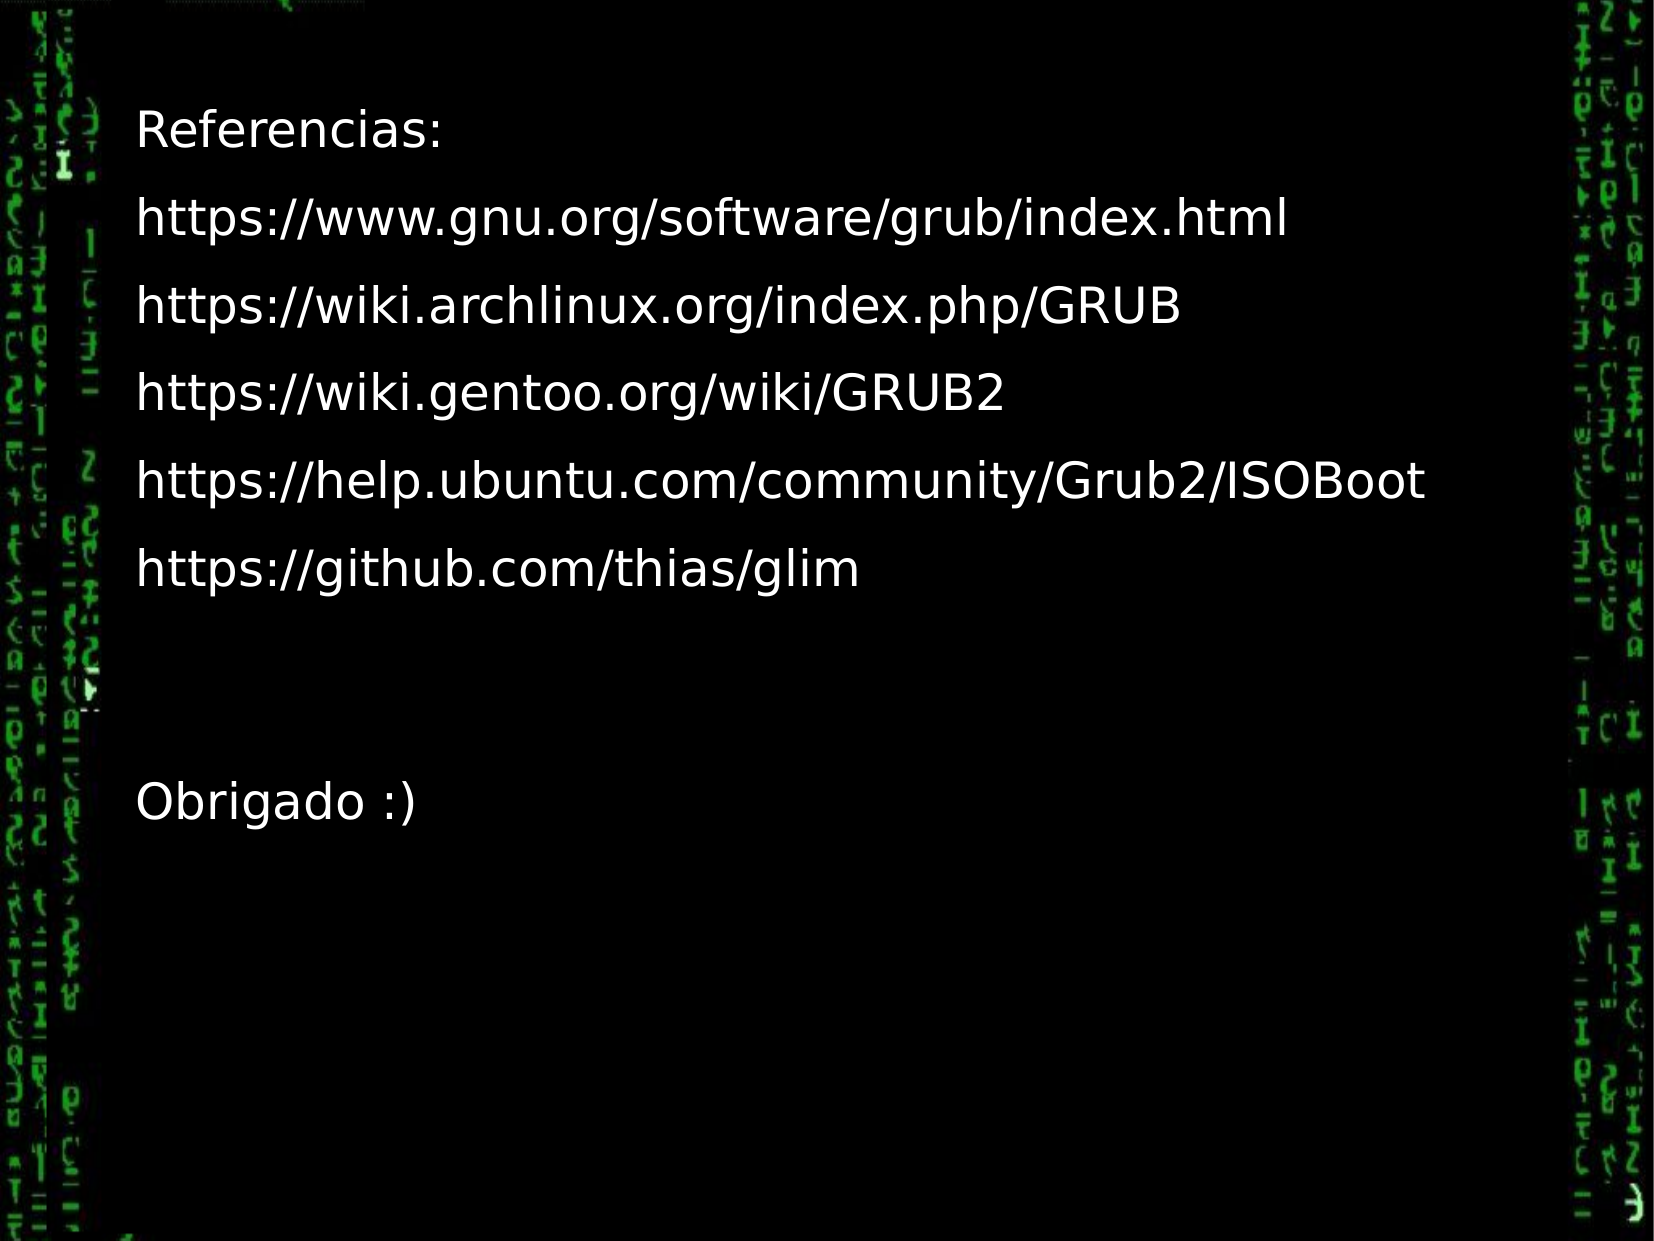

# Referencias:
https://www.gnu.org/software/grub/index.html
https://wiki.archlinux.org/index.php/GRUB
https://wiki.gentoo.org/wiki/GRUB2
https://help.ubuntu.com/community/Grub2/ISOBoot
https://github.com/thias/glim
Obrigado :)